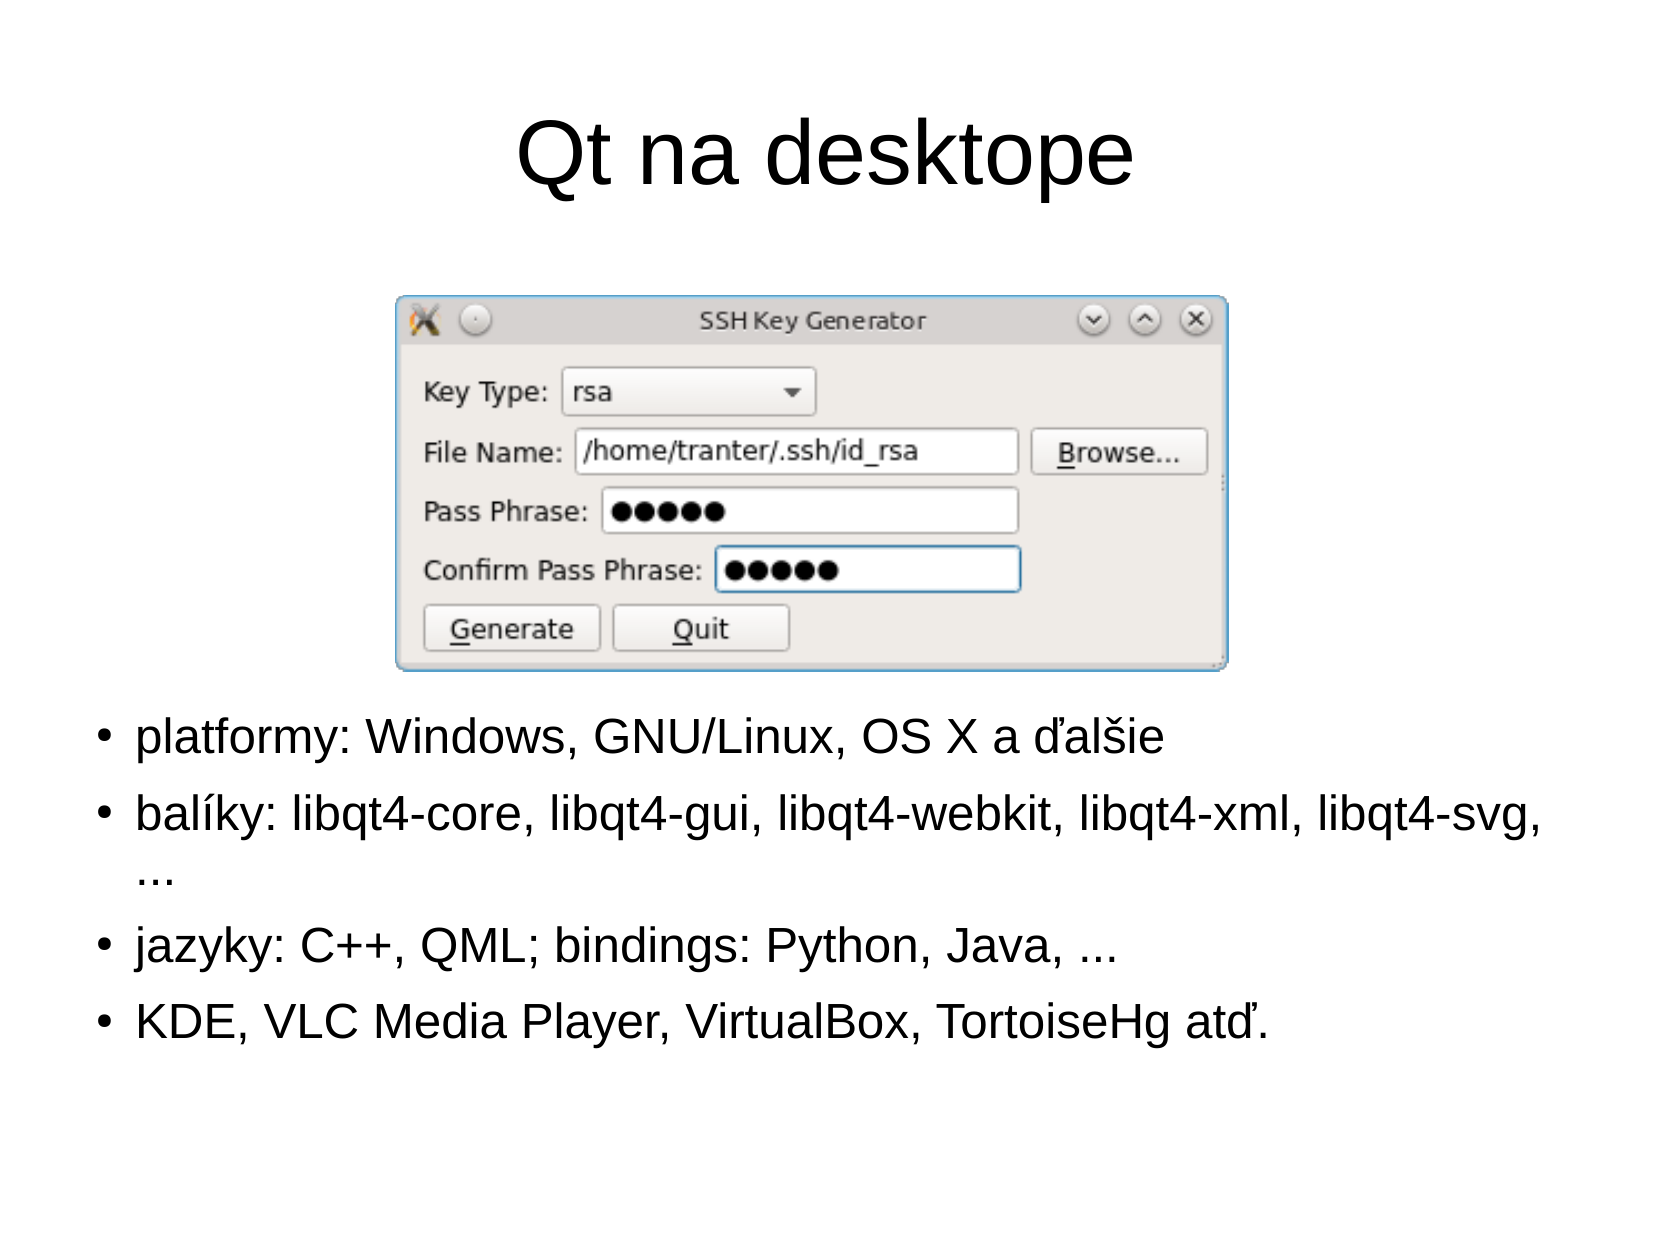

# Qt na desktope
platformy: Windows, GNU/Linux, OS X a ďalšie
balíky: libqt4-core, libqt4-gui, libqt4-webkit, libqt4-xml, libqt4-svg, ...
jazyky: C++, QML; bindings: Python, Java, ...
KDE, VLC Media Player, VirtualBox, TortoiseHg atď.